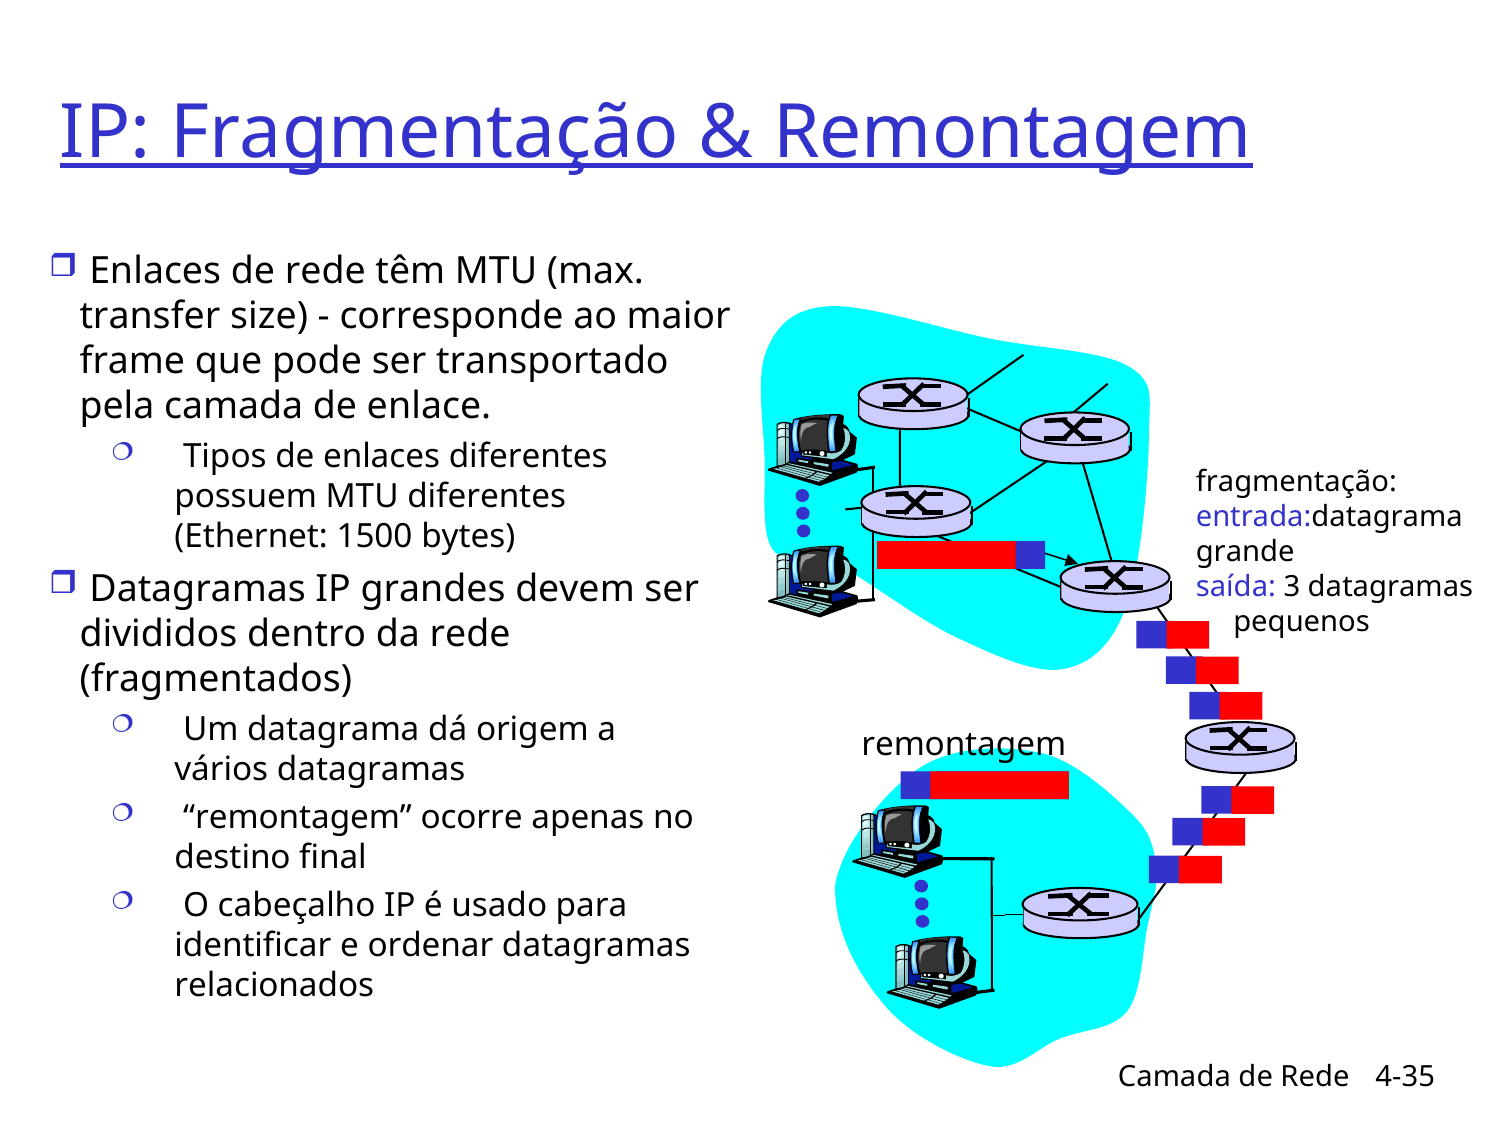

IP: Fragmentação & Remontagem
 Enlaces de rede têm MTU (max. transfer size) - corresponde ao maior frame que pode ser transportado pela camada de enlace.
 Tipos de enlaces diferentes 	possuem MTU diferentes 	(Ethernet: 1500 bytes)
 Datagramas IP grandes devem ser divididos dentro da rede (fragmentados)
 Um datagrama dá origem a 	vários datagramas
 “remontagem” ocorre apenas no destino final
 O cabeçalho IP é usado para identificar e ordenar datagramas relacionados
fragmentação:
entrada:datagrama grande
saída: 3 datagramas
 pequenos
remontagem
Camada de Rede